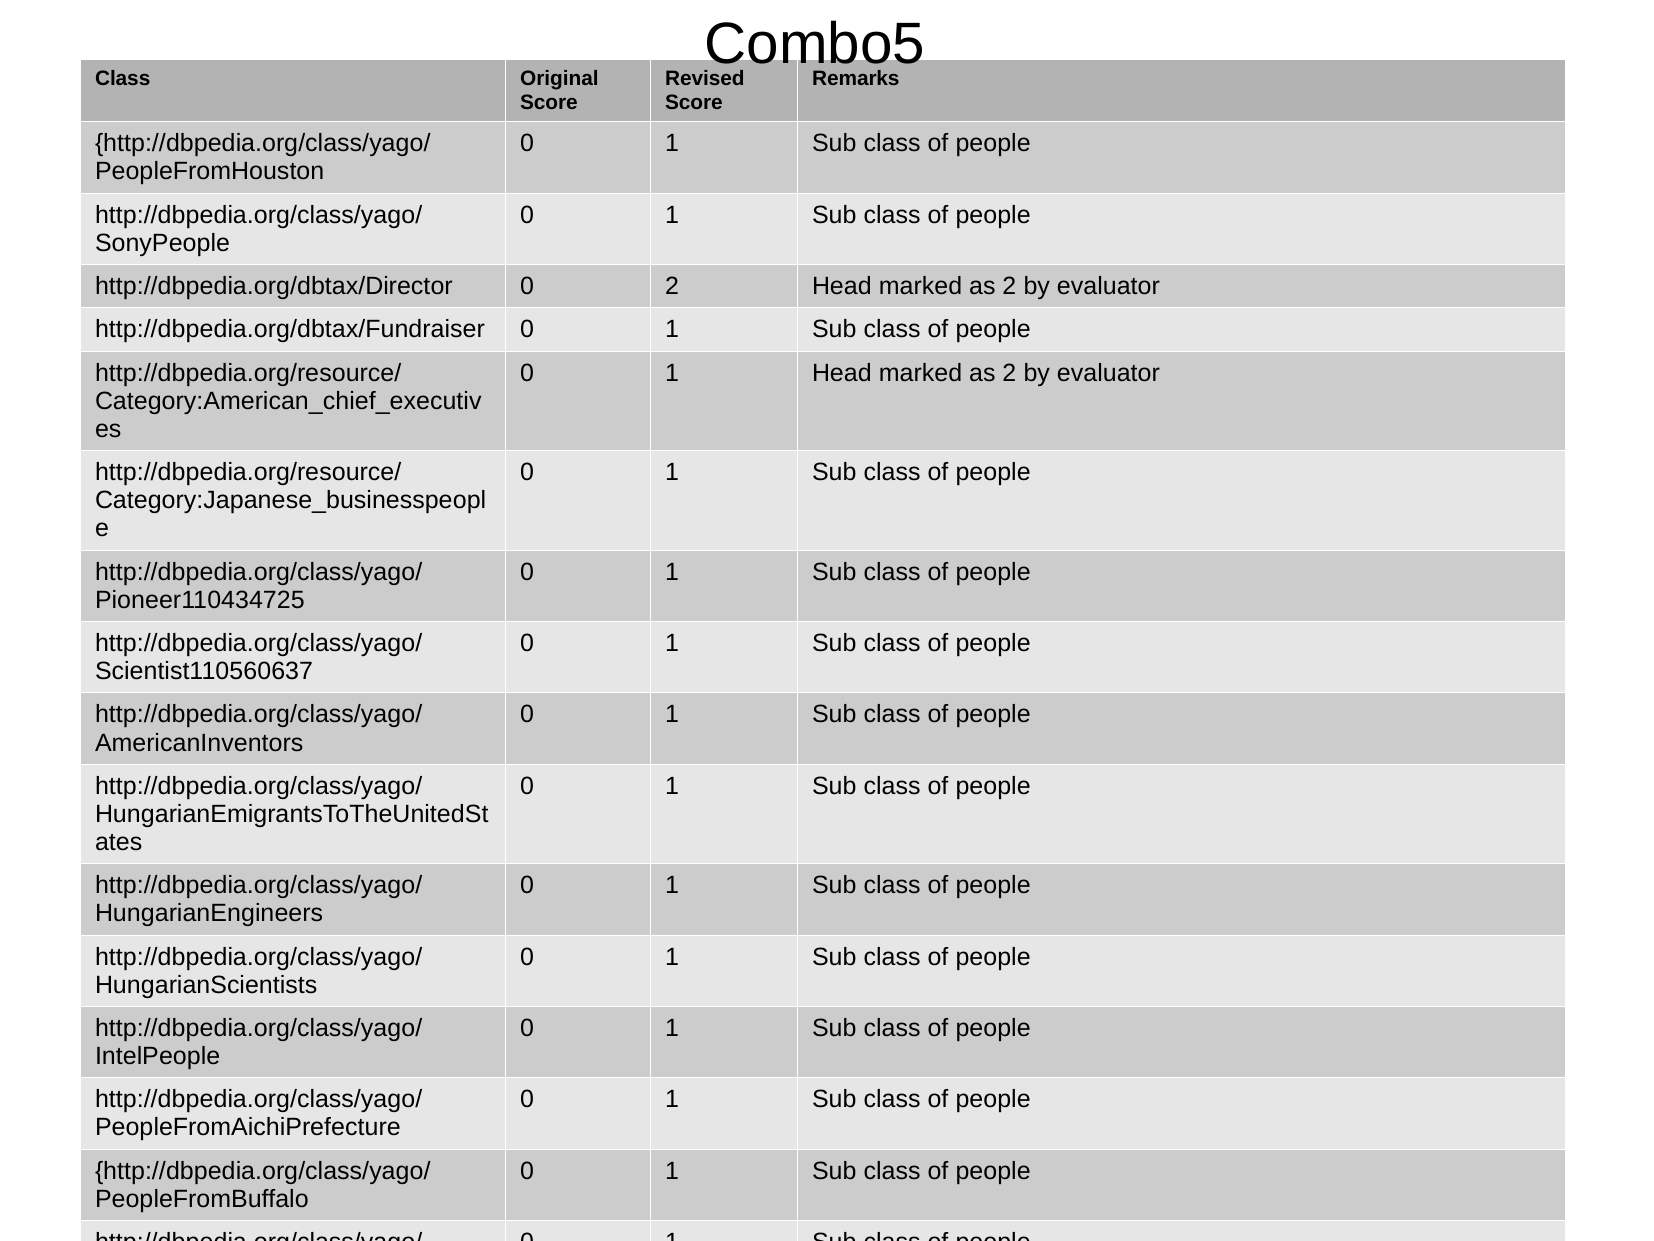

# Combo5
| Class | Original Score | Revised Score | Remarks |
| --- | --- | --- | --- |
| {http://dbpedia.org/class/yago/PeopleFromHouston | 0 | 1 | Sub class of people |
| http://dbpedia.org/class/yago/SonyPeople | 0 | 1 | Sub class of people |
| http://dbpedia.org/dbtax/Director | 0 | 2 | Head marked as 2 by evaluator |
| http://dbpedia.org/dbtax/Fundraiser | 0 | 1 | Sub class of people |
| http://dbpedia.org/resource/Category:American\_chief\_executives | 0 | 1 | Head marked as 2 by evaluator |
| http://dbpedia.org/resource/Category:Japanese\_businesspeople | 0 | 1 | Sub class of people |
| http://dbpedia.org/class/yago/Pioneer110434725 | 0 | 1 | Sub class of people |
| http://dbpedia.org/class/yago/Scientist110560637 | 0 | 1 | Sub class of people |
| http://dbpedia.org/class/yago/AmericanInventors | 0 | 1 | Sub class of people |
| http://dbpedia.org/class/yago/HungarianEmigrantsToTheUnitedStates | 0 | 1 | Sub class of people |
| http://dbpedia.org/class/yago/HungarianEngineers | 0 | 1 | Sub class of people |
| http://dbpedia.org/class/yago/HungarianScientists | 0 | 1 | Sub class of people |
| http://dbpedia.org/class/yago/IntelPeople | 0 | 1 | Sub class of people |
| http://dbpedia.org/class/yago/PeopleFromAichiPrefecture | 0 | 1 | Sub class of people |
| {http://dbpedia.org/class/yago/PeopleFromBuffalo | 0 | 1 | Sub class of people |
| http://dbpedia.org/class/yago/PeopleFromManhattan | 0 | 1 | Sub class of people |